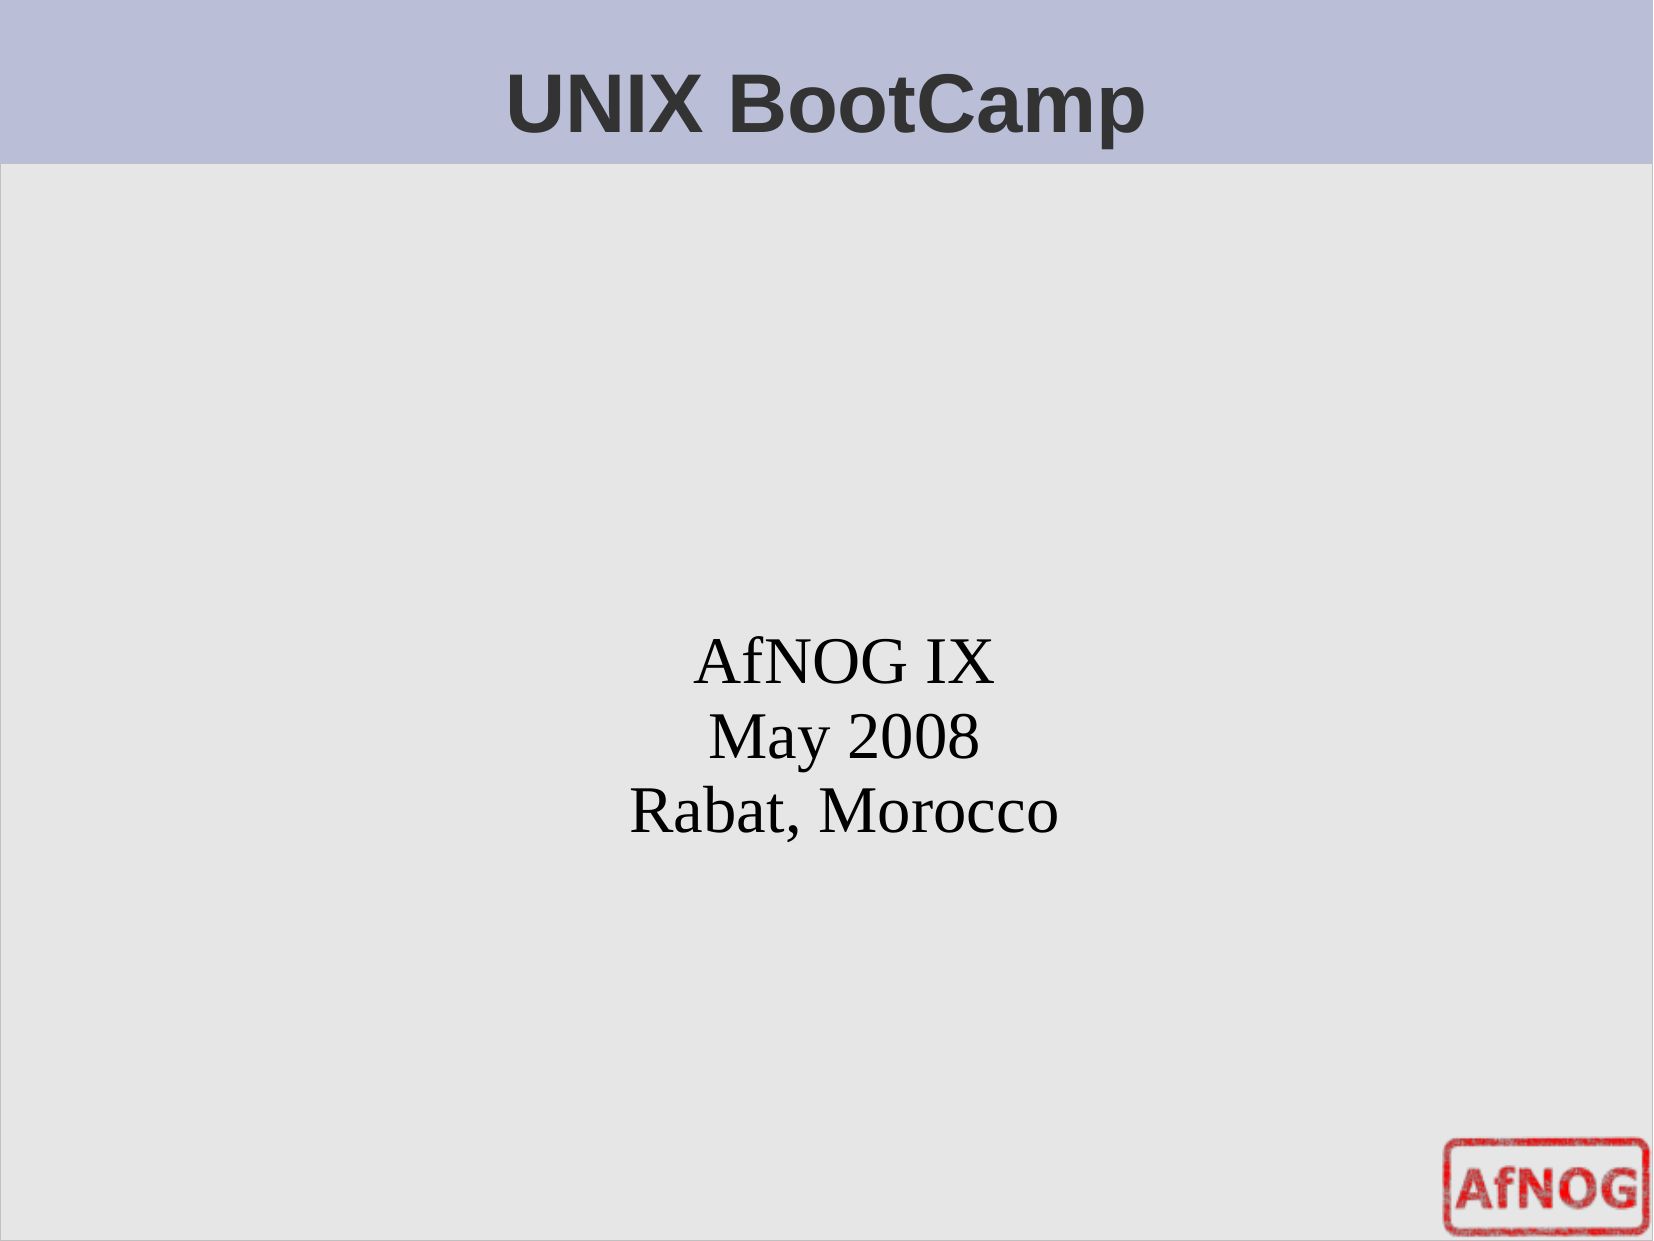

# UNIX BootCamp
AfNOG IX
May 2008
Rabat, Morocco